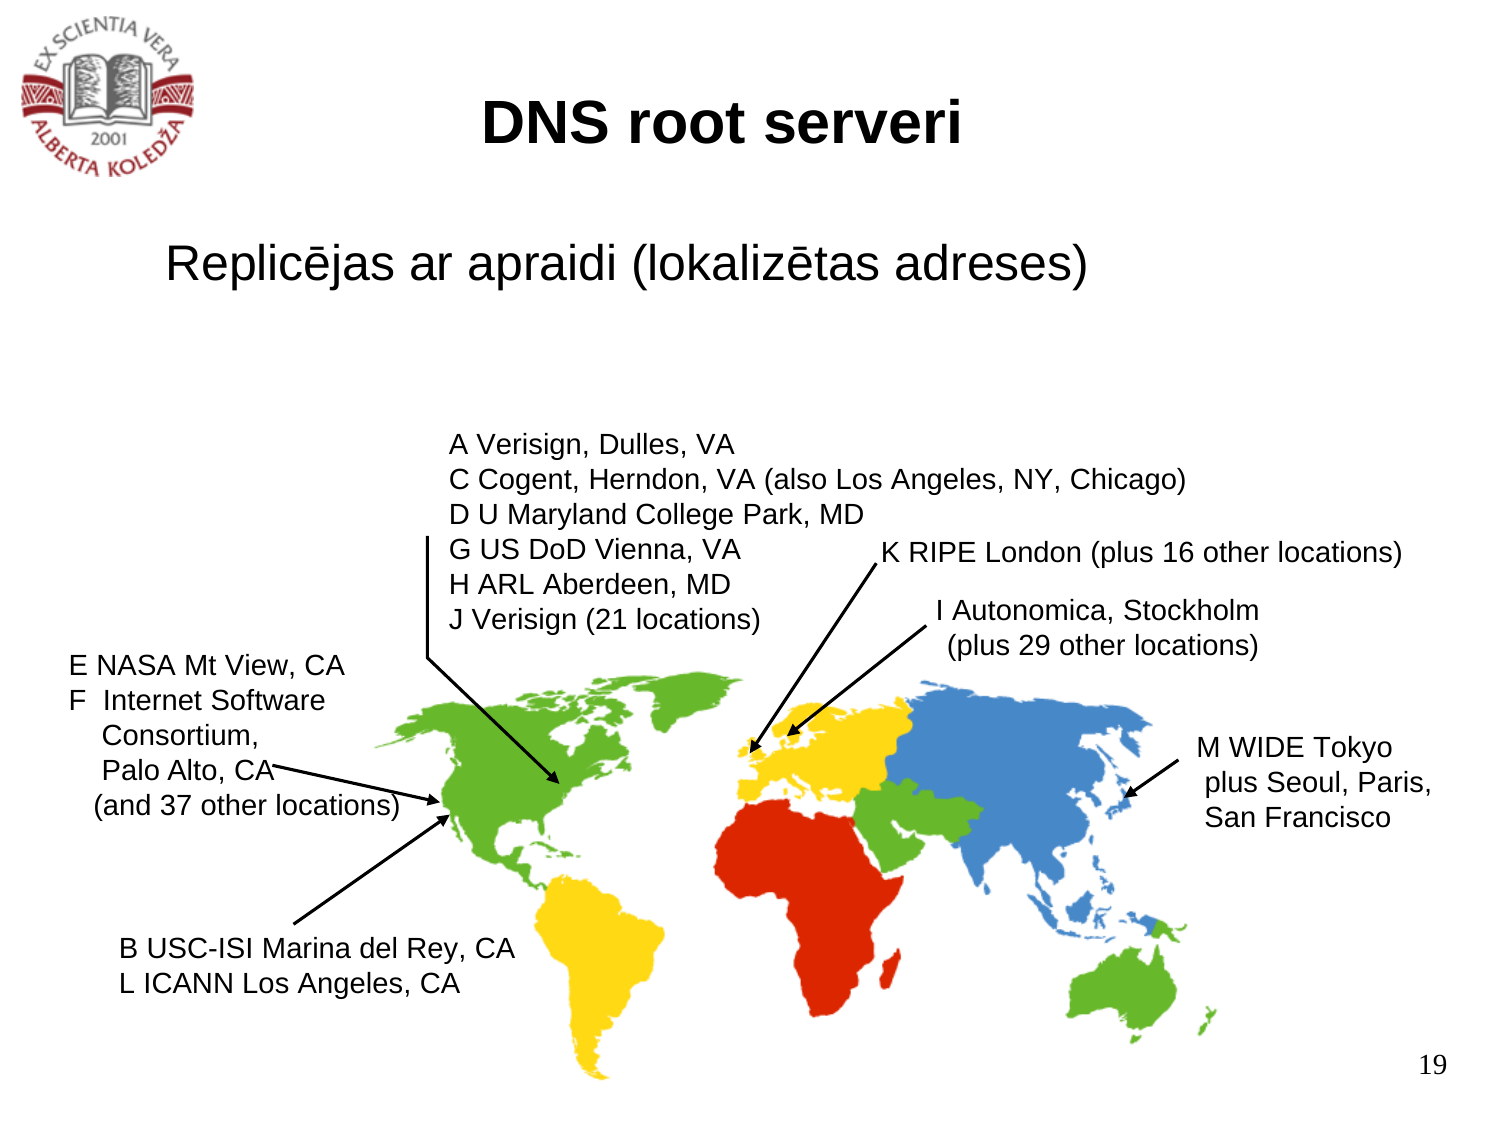

# DNS root serveri
Replicējas ar apraidi (lokalizētas adreses)
A Verisign, Dulles, VA
C Cogent, Herndon, VA (also Los Angeles, NY, Chicago)
D U Maryland College Park, MD
G US DoD Vienna, VA
H ARL Aberdeen, MD
J Verisign (21 locations)
K RIPE London (plus 16 other locations)
I Autonomica, Stockholm (plus 29 other locations)
E NASA Mt View, CA
F Internet Software
 Consortium,
 Palo Alto, CA
 (and 37 other locations)
M WIDE Tokyo
 plus Seoul, Paris,
 San Francisco
B USC-ISI Marina del Rey, CA
L ICANN Los Angeles, CA